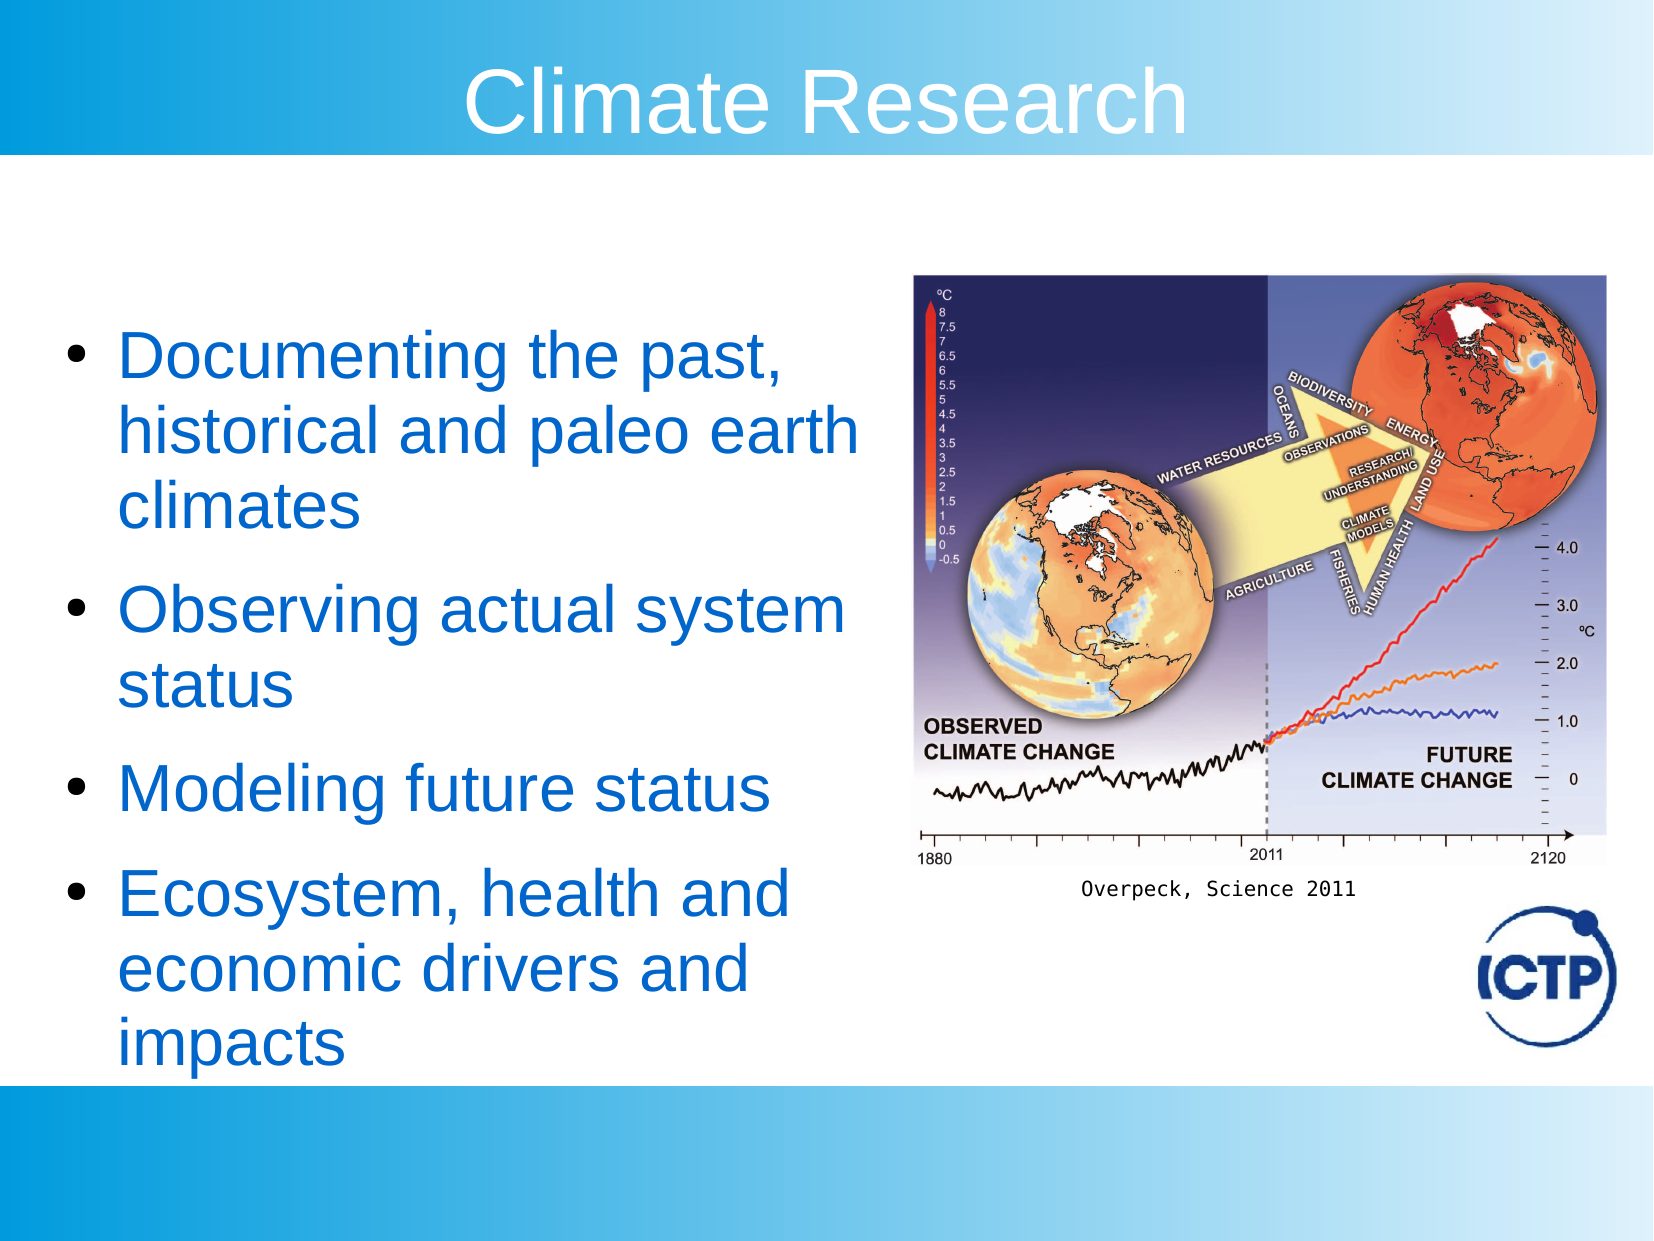

# Climate Research
Documenting the past, historical and paleo earth climates
Observing actual system status
Modeling future status
Ecosystem, health and economic drivers and impacts
Overpeck, Science 2011